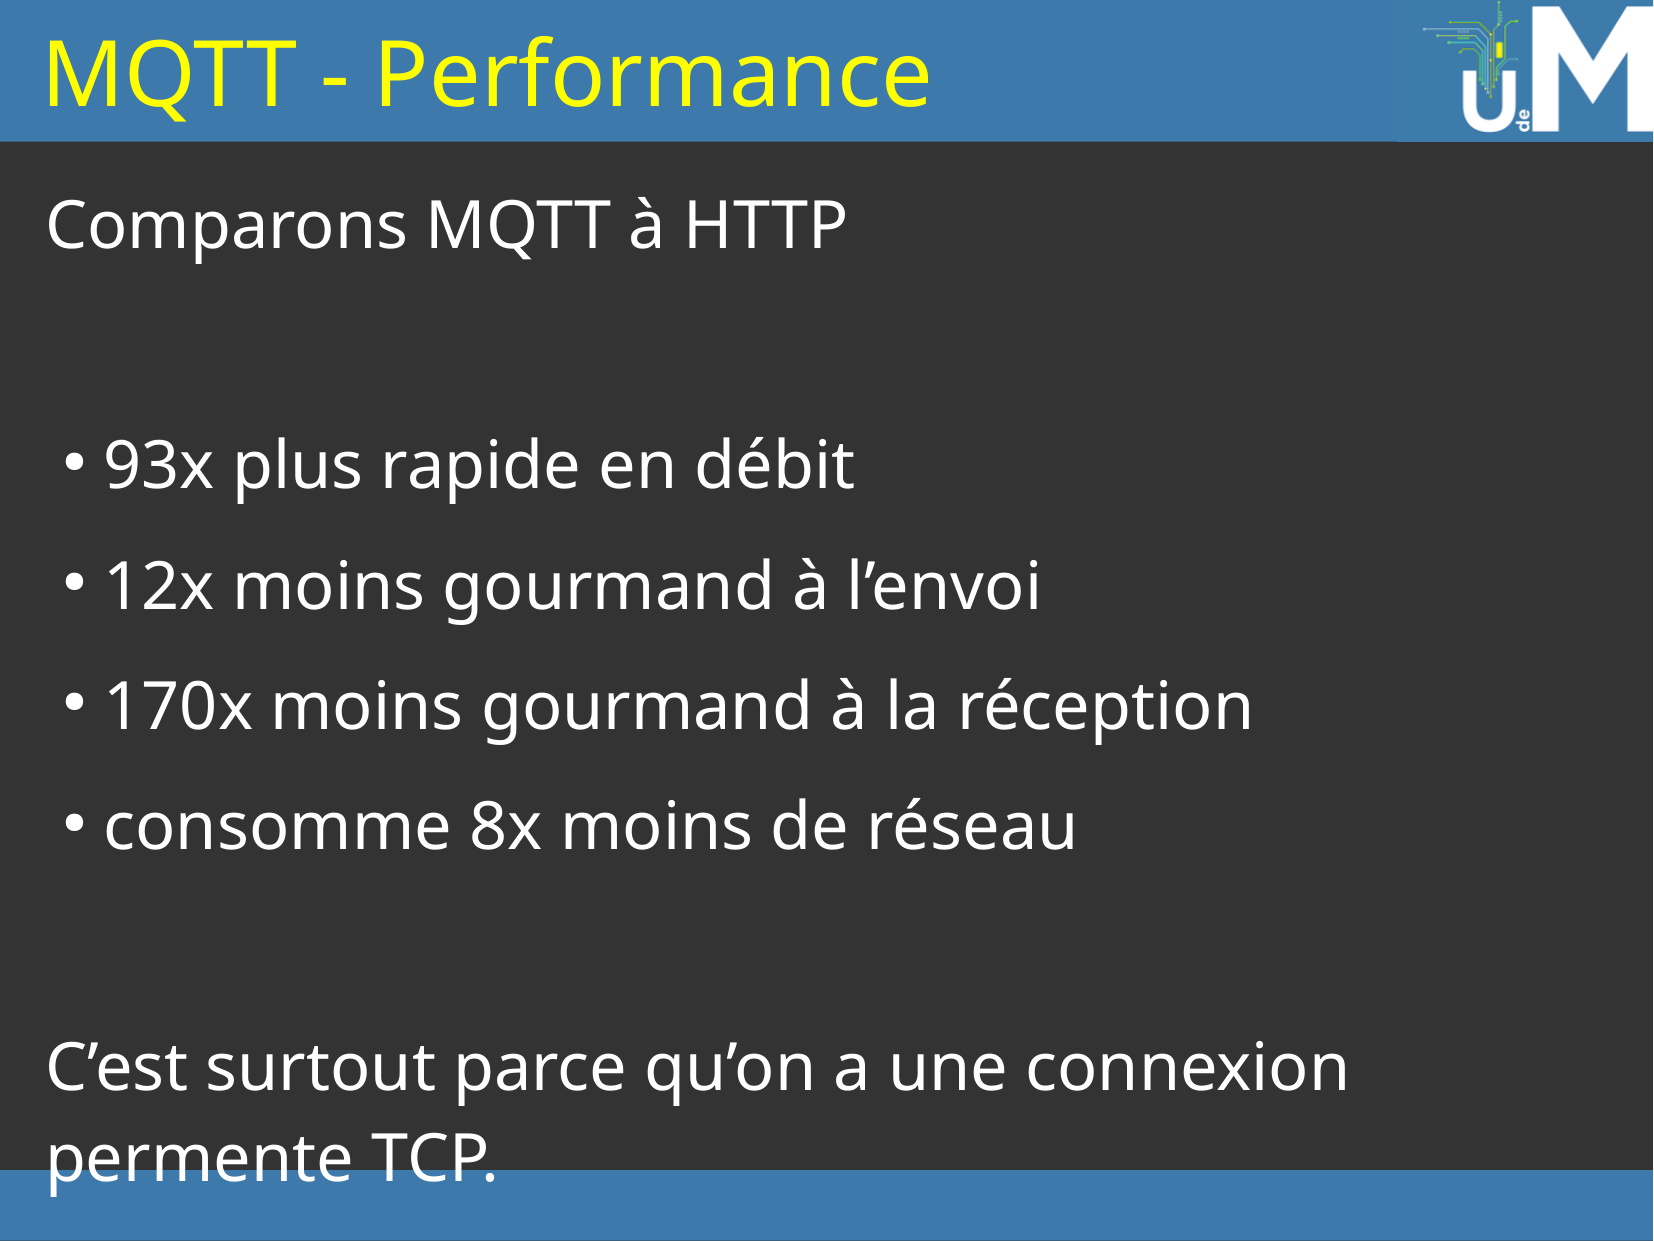

# MQTT - Performance
Comparons MQTT à HTTP
 93x plus rapide en débit
 12x moins gourmand à l’envoi
 170x moins gourmand à la réception
 consomme 8x moins de réseau
C’est surtout parce qu’on a une connexion permente TCP.